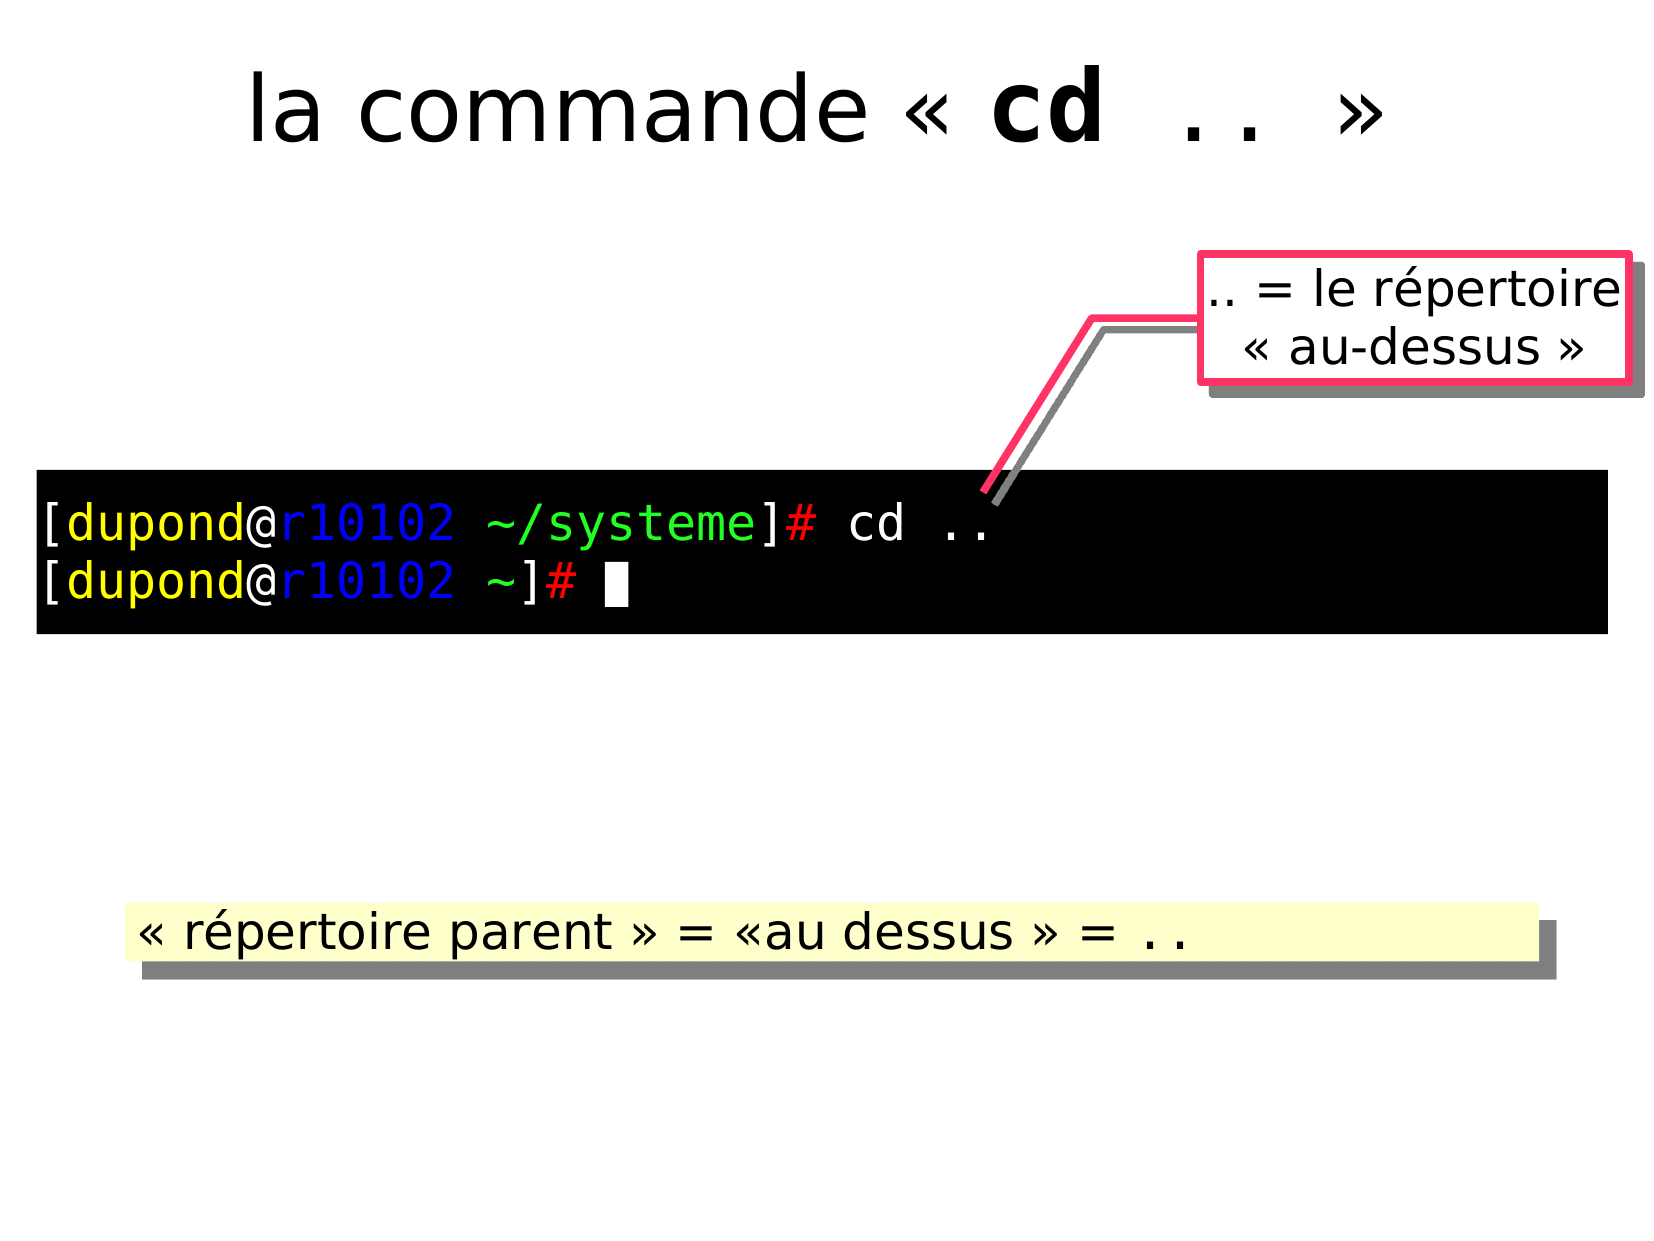

# la commande « cd .. »
[dupond@r10102 ~/systeme]# cd ..
[dupond@r10102 ~]#
« répertoire parent » = «au dessus » = ..